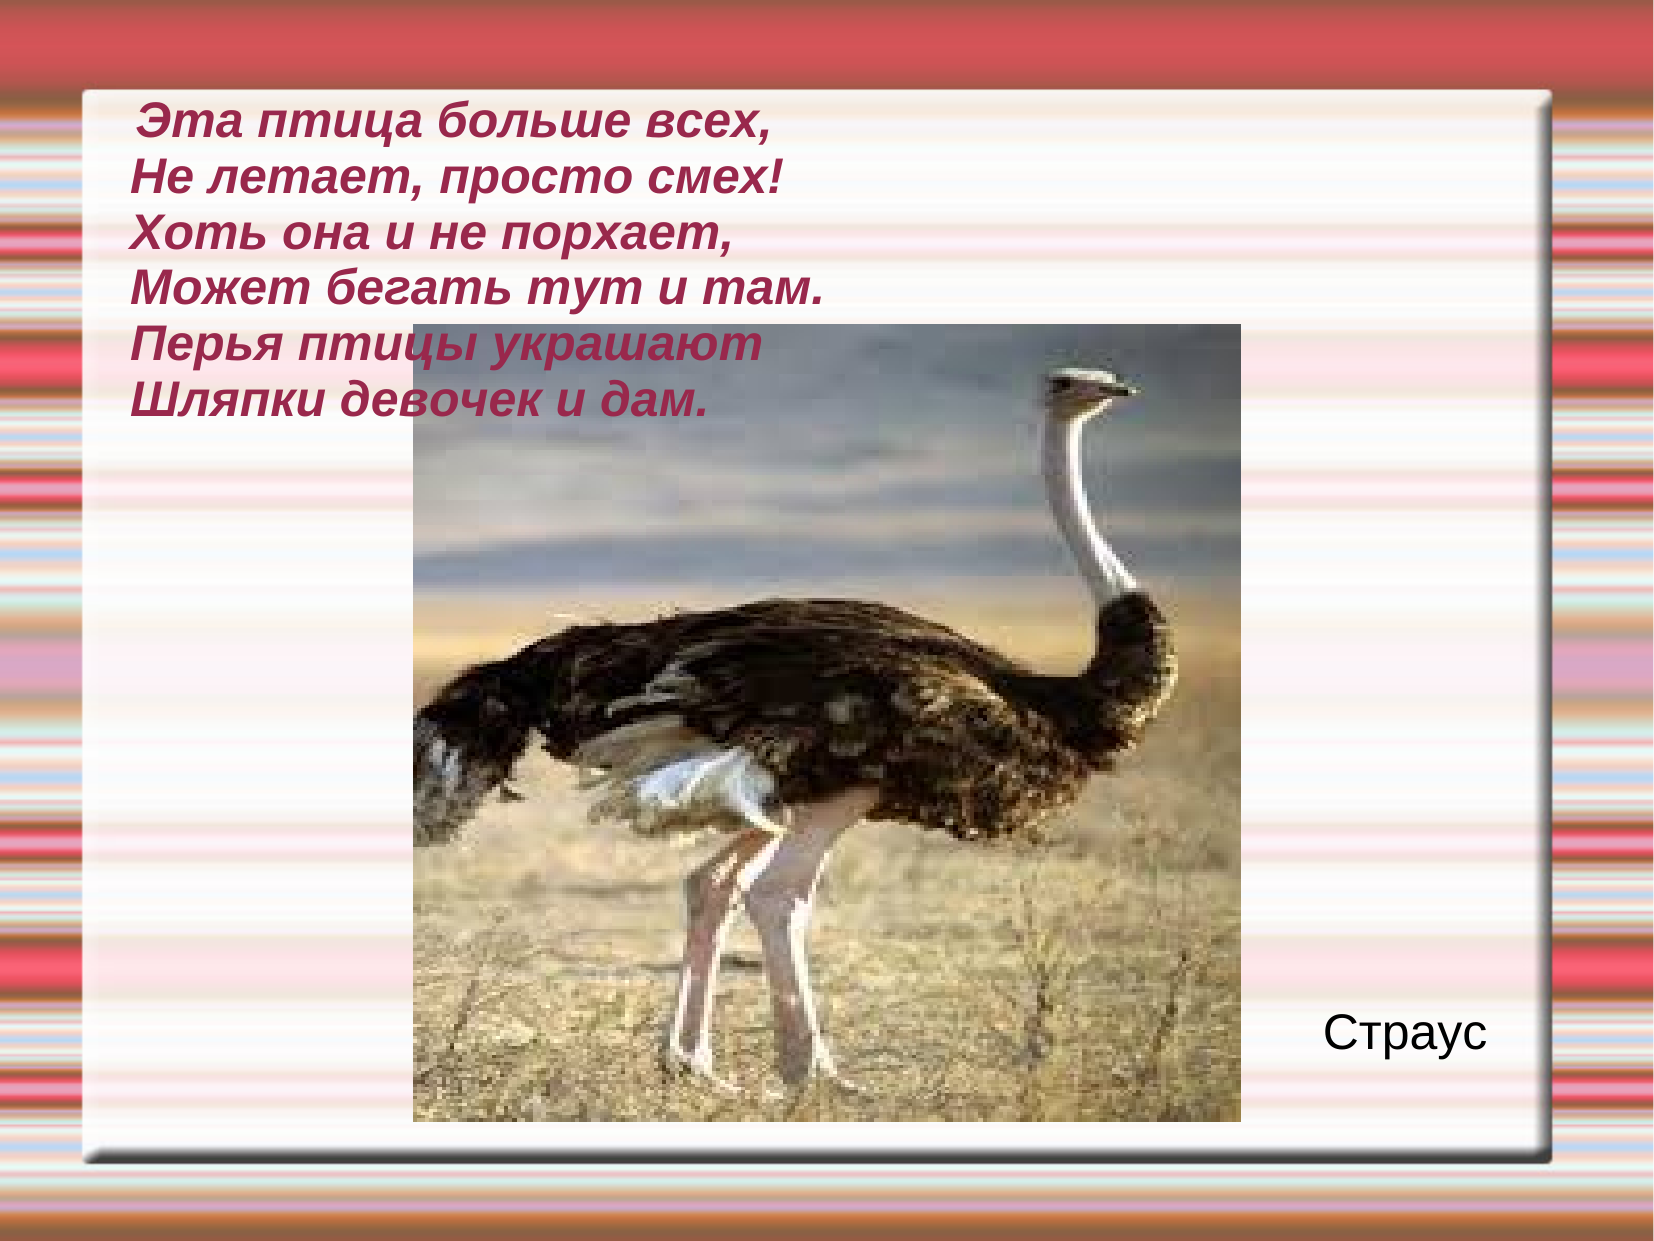

# Эта птица больше всех, Не летает, просто смех! Хоть она и не порхает, Может бегать тут и там. Перья птицы украшают Шляпки девочек и дам.
Страус